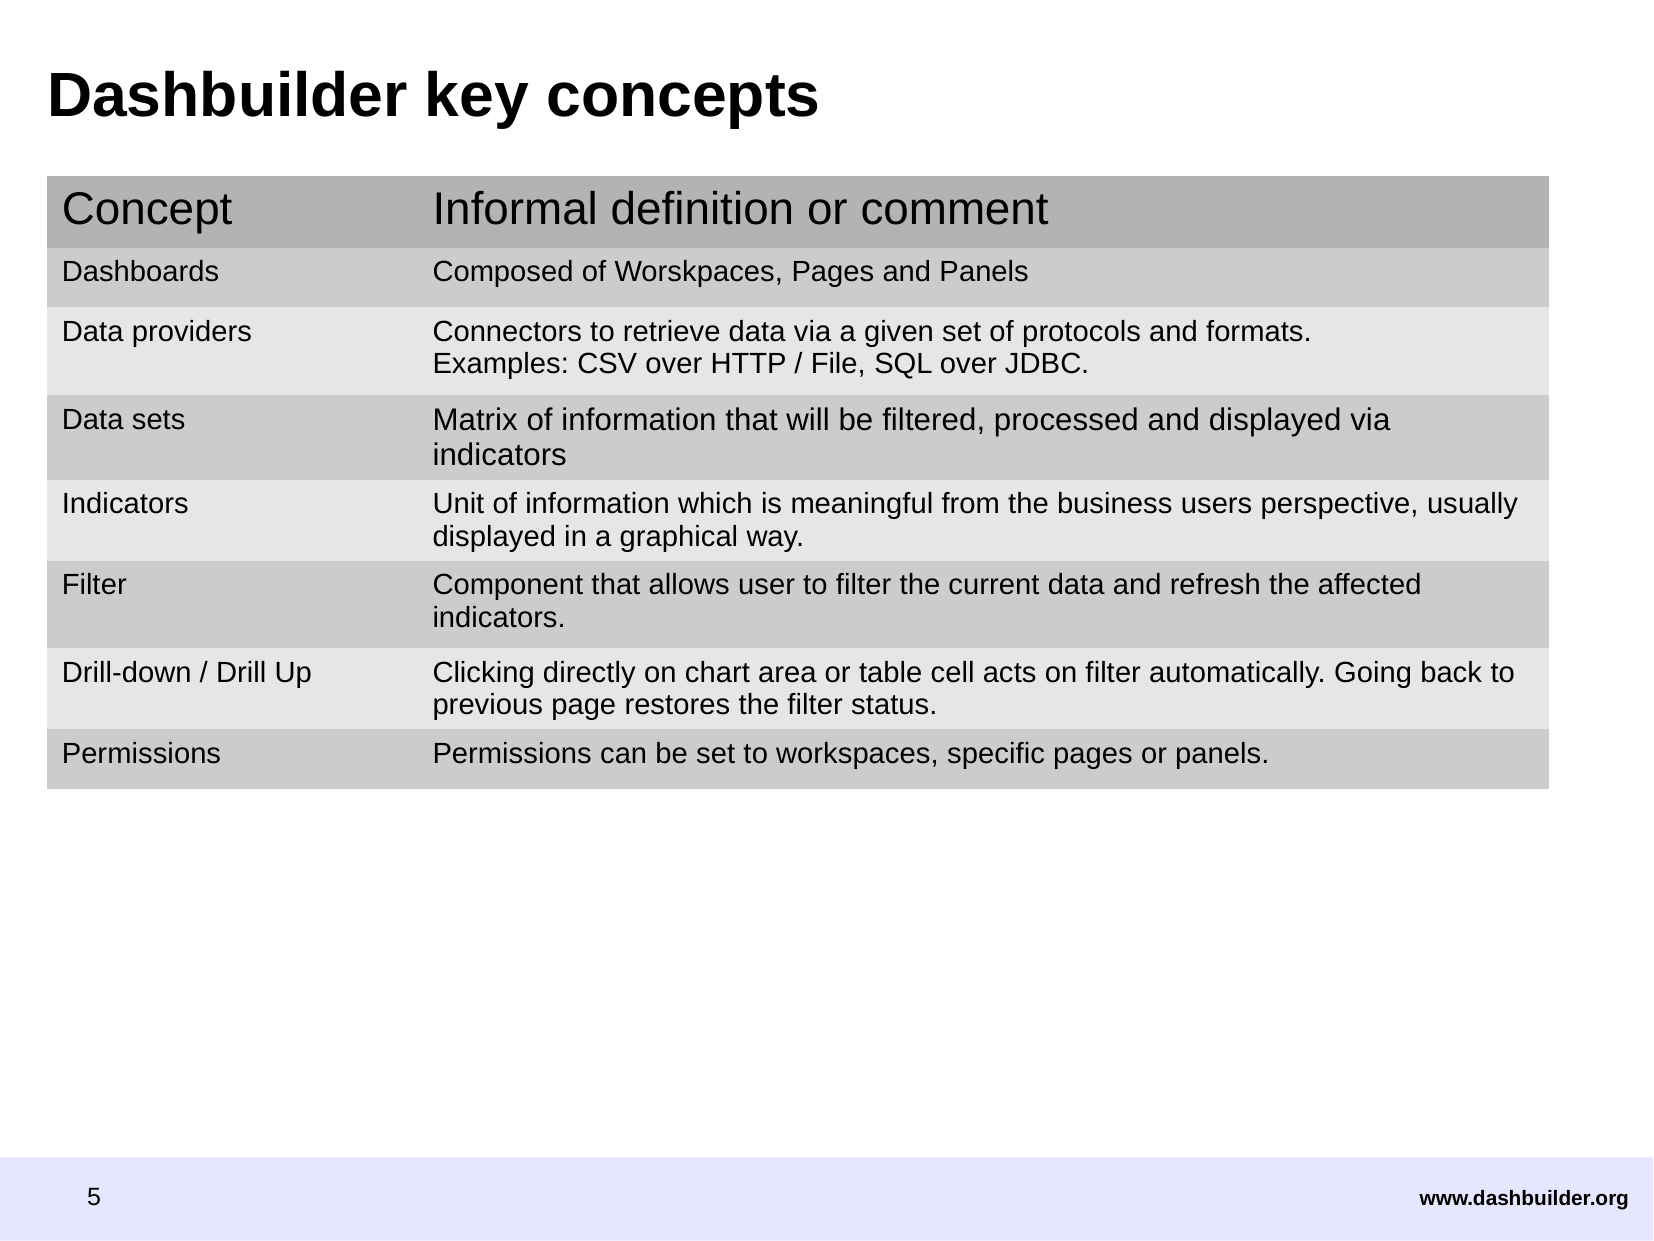

Dashbuilder key concepts
#
| Concept | Informal definition or comment |
| --- | --- |
| Dashboards | Composed of Worskpaces, Pages and Panels |
| Data providers | Connectors to retrieve data via a given set of protocols and formats. Examples: CSV over HTTP / File, SQL over JDBC. |
| Data sets | Matrix of information that will be filtered, processed and displayed via indicators |
| Indicators | Unit of information which is meaningful from the business users perspective, usually displayed in a graphical way. |
| Filter | Component that allows user to filter the current data and refresh the affected indicators. |
| Drill-down / Drill Up | Clicking directly on chart area or table cell acts on filter automatically. Going back to previous page restores the filter status. |
| Permissions | Permissions can be set to workspaces, specific pages or panels. |